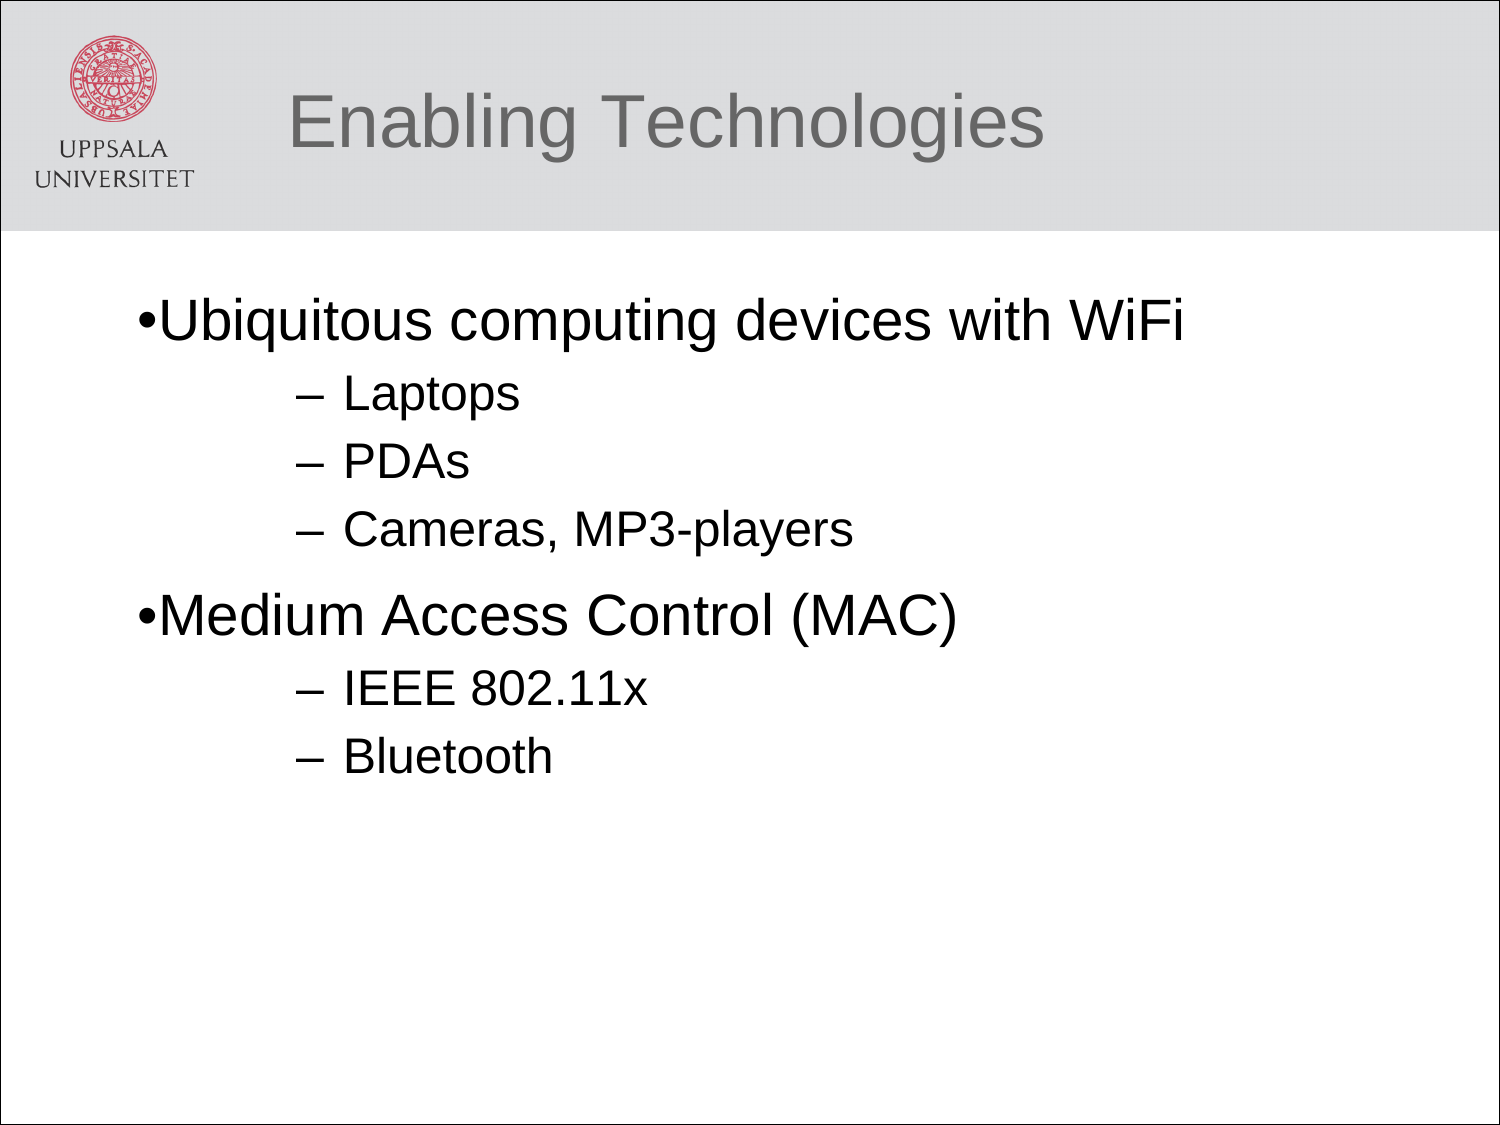

# Enabling Technologies
Ubiquitous computing devices with WiFi
Laptops
PDAs
Cameras, MP3-players
Medium Access Control (MAC)
IEEE 802.11x
Bluetooth